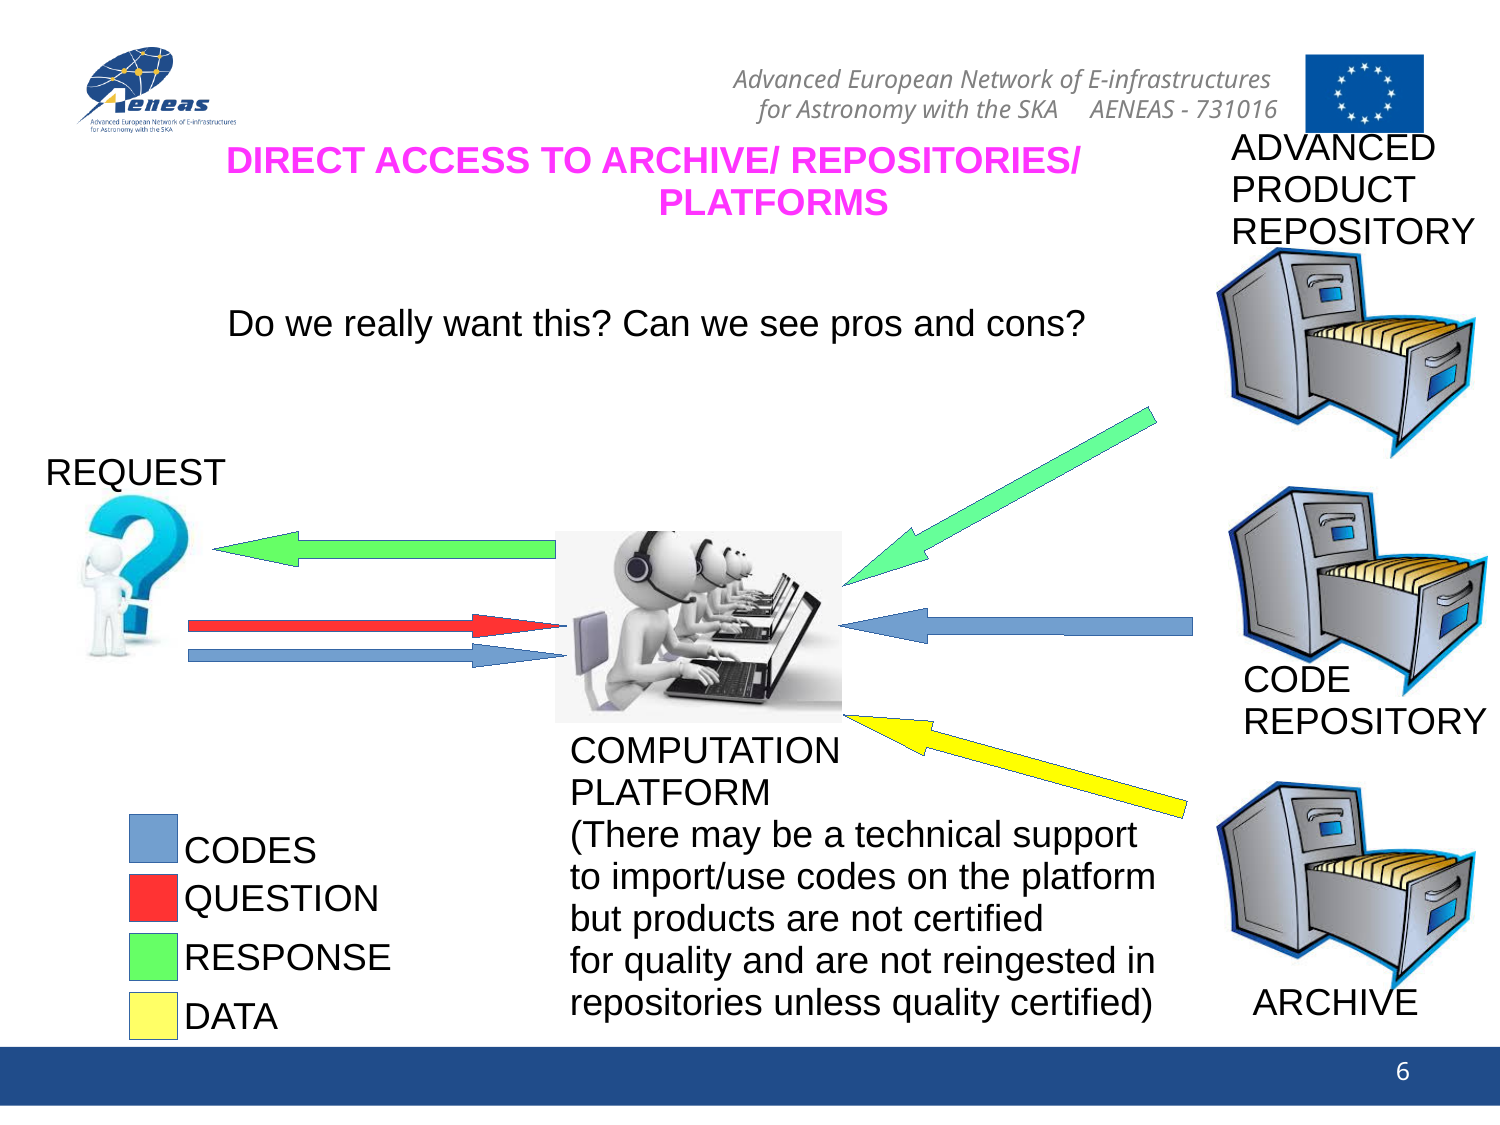

ADVANCED
PRODUCT
REPOSITORY
 DIRECT ACCESS TO ARCHIVE/ REPOSITORIES/
						PLATFORMS
Do we really want this? Can we see pros and cons?
REQUEST
CODE
REPOSITORY
COMPUTATION
PLATFORM
(There may be a technical support
to import/use codes on the platform
but products are not certified
for quality and are not reingested in
repositories unless quality certified)
CODES
QUESTION
RESPONSE
ARCHIVE
DATA
6